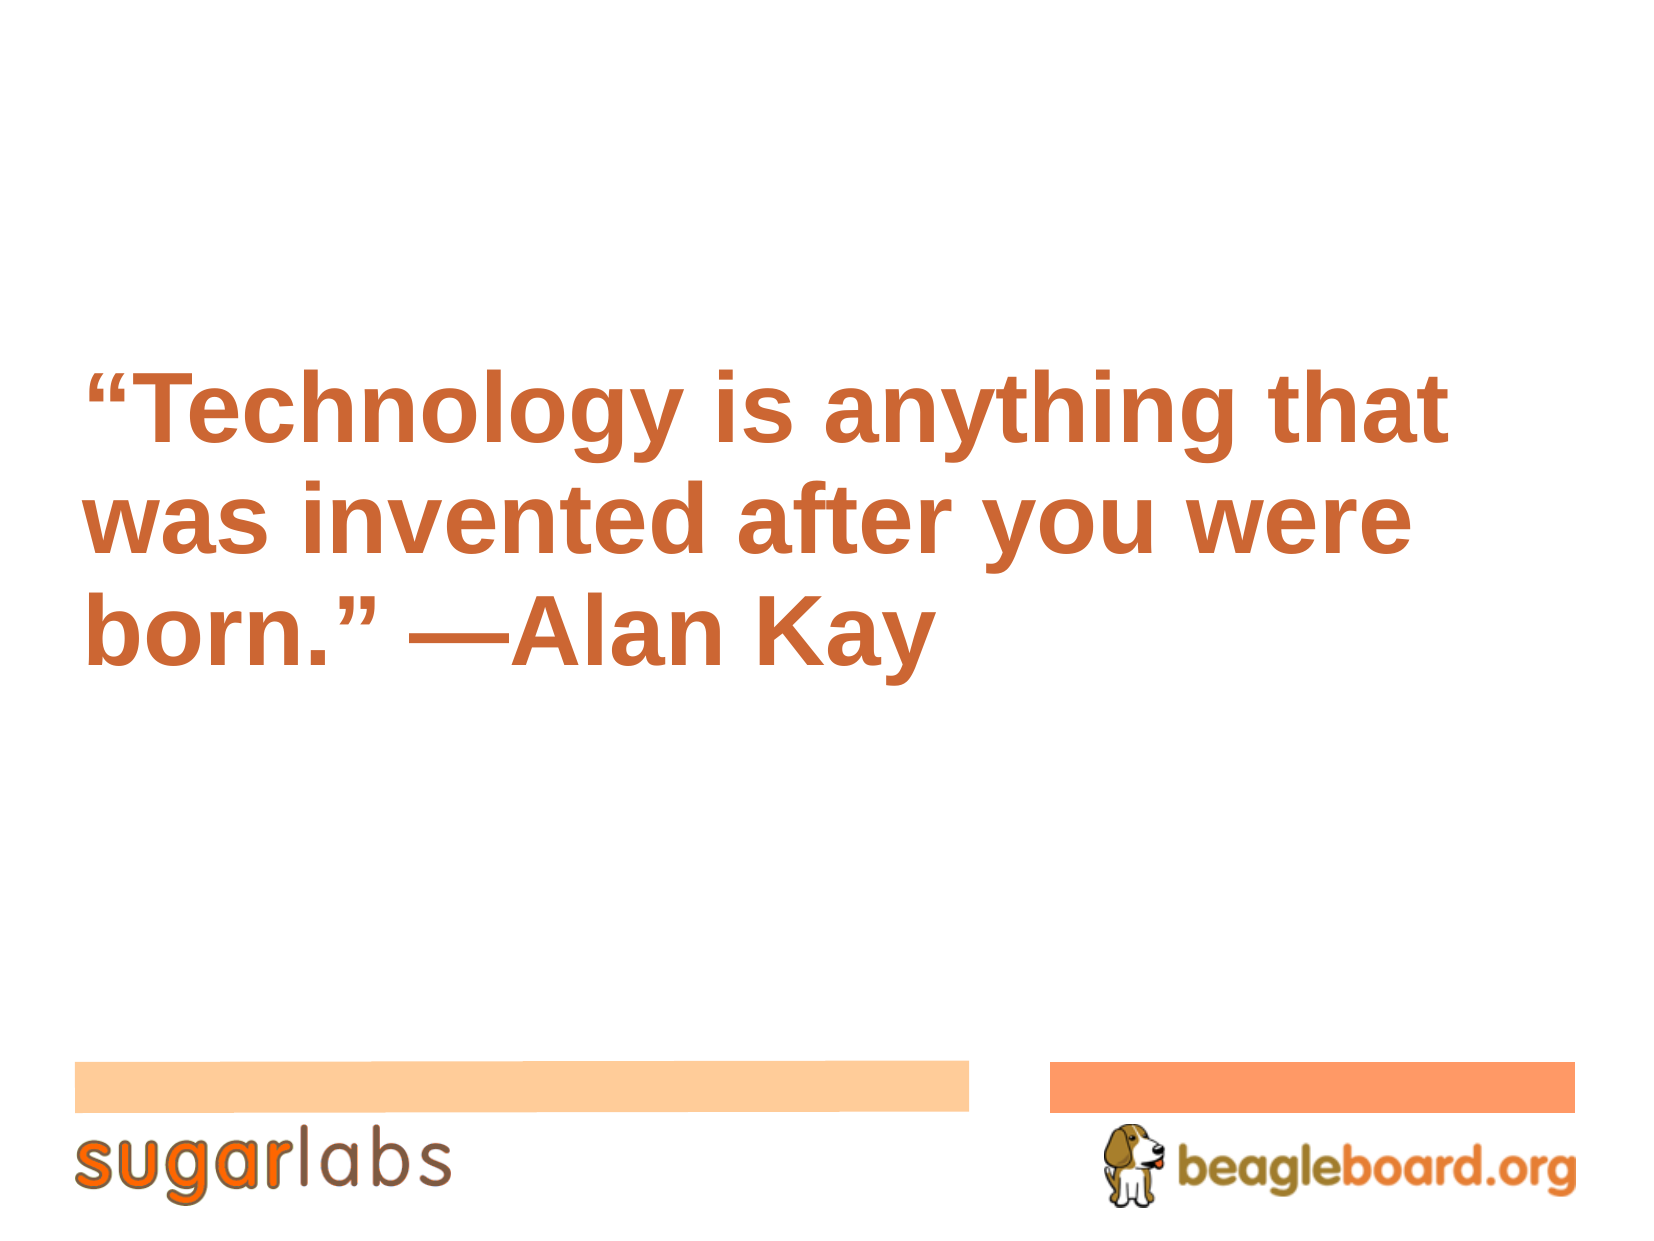

# “Technology is anything that was invented after you were born.” —Alan Kay